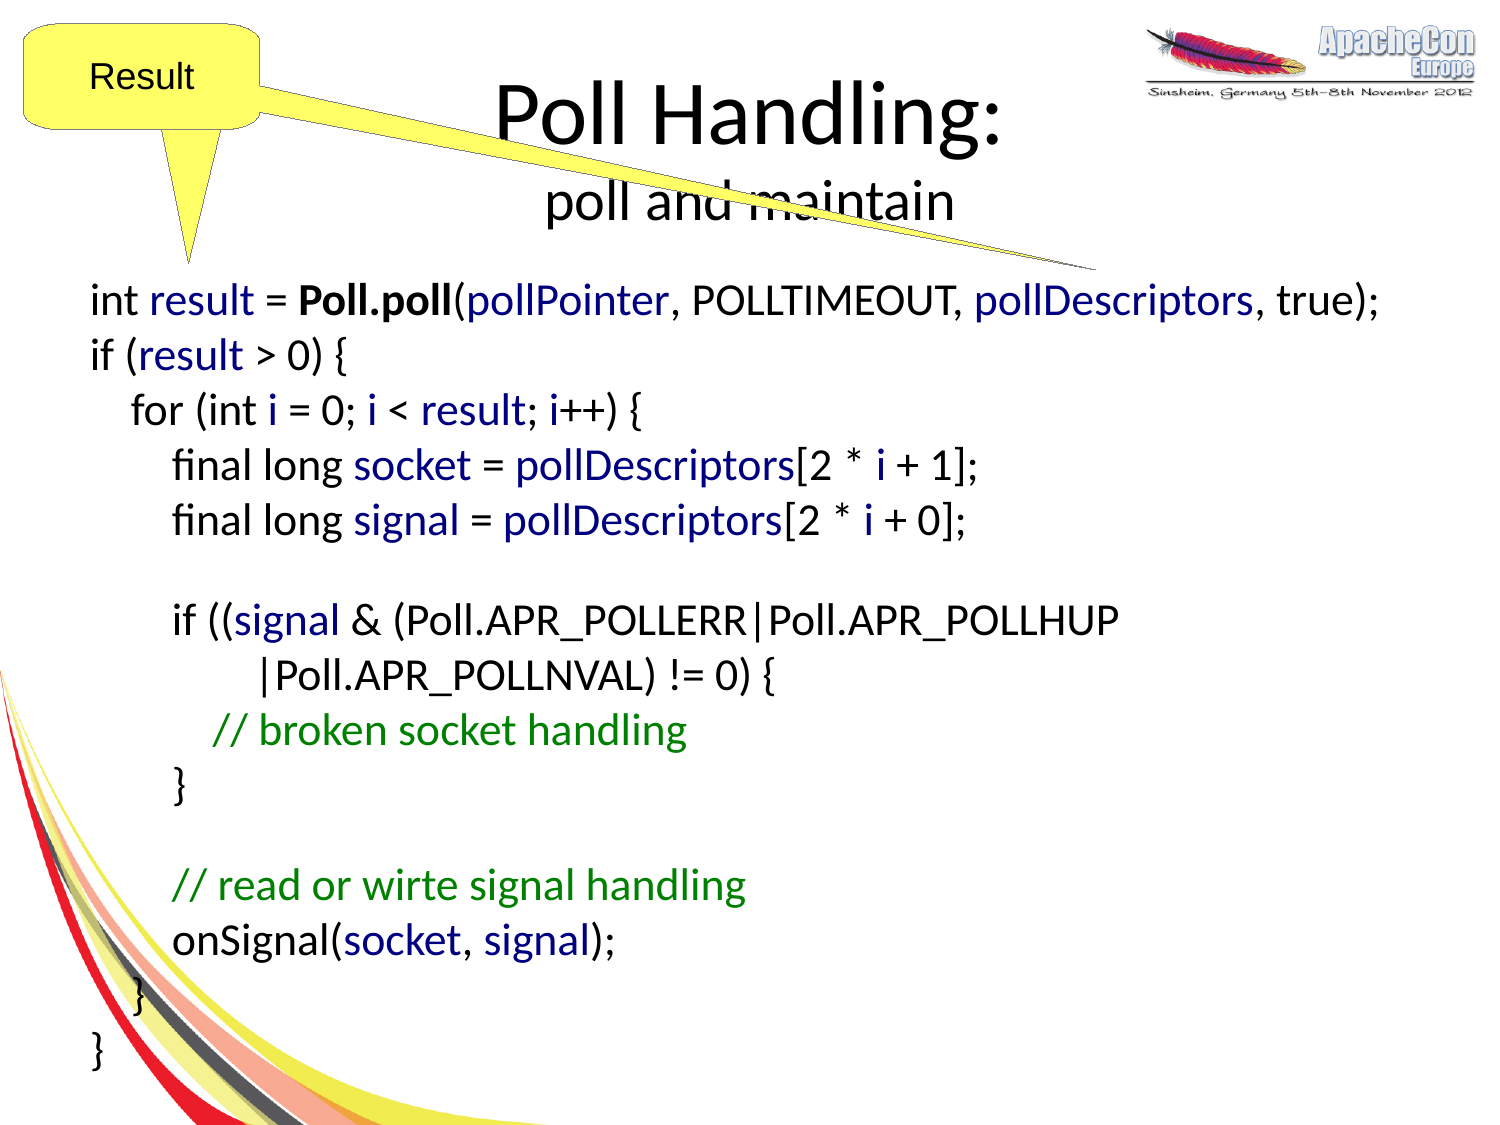

Result
Result
# Poll Handling: poll and maintain
int result = Poll.poll(pollPointer, POLLTIMEOUT, pollDescriptors, true);
if (result > 0) {
 for (int i = 0; i < result; i++) {
 final long socket = pollDescriptors[2 * i + 1];
 final long signal = pollDescriptors[2 * i + 0];
 if ((signal & (Poll.APR_POLLERR|Poll.APR_POLLHUP
 |Poll.APR_POLLNVAL) != 0) {
 // broken socket handling
 }
 // read or wirte signal handling
 onSignal(socket, signal);
 }
}